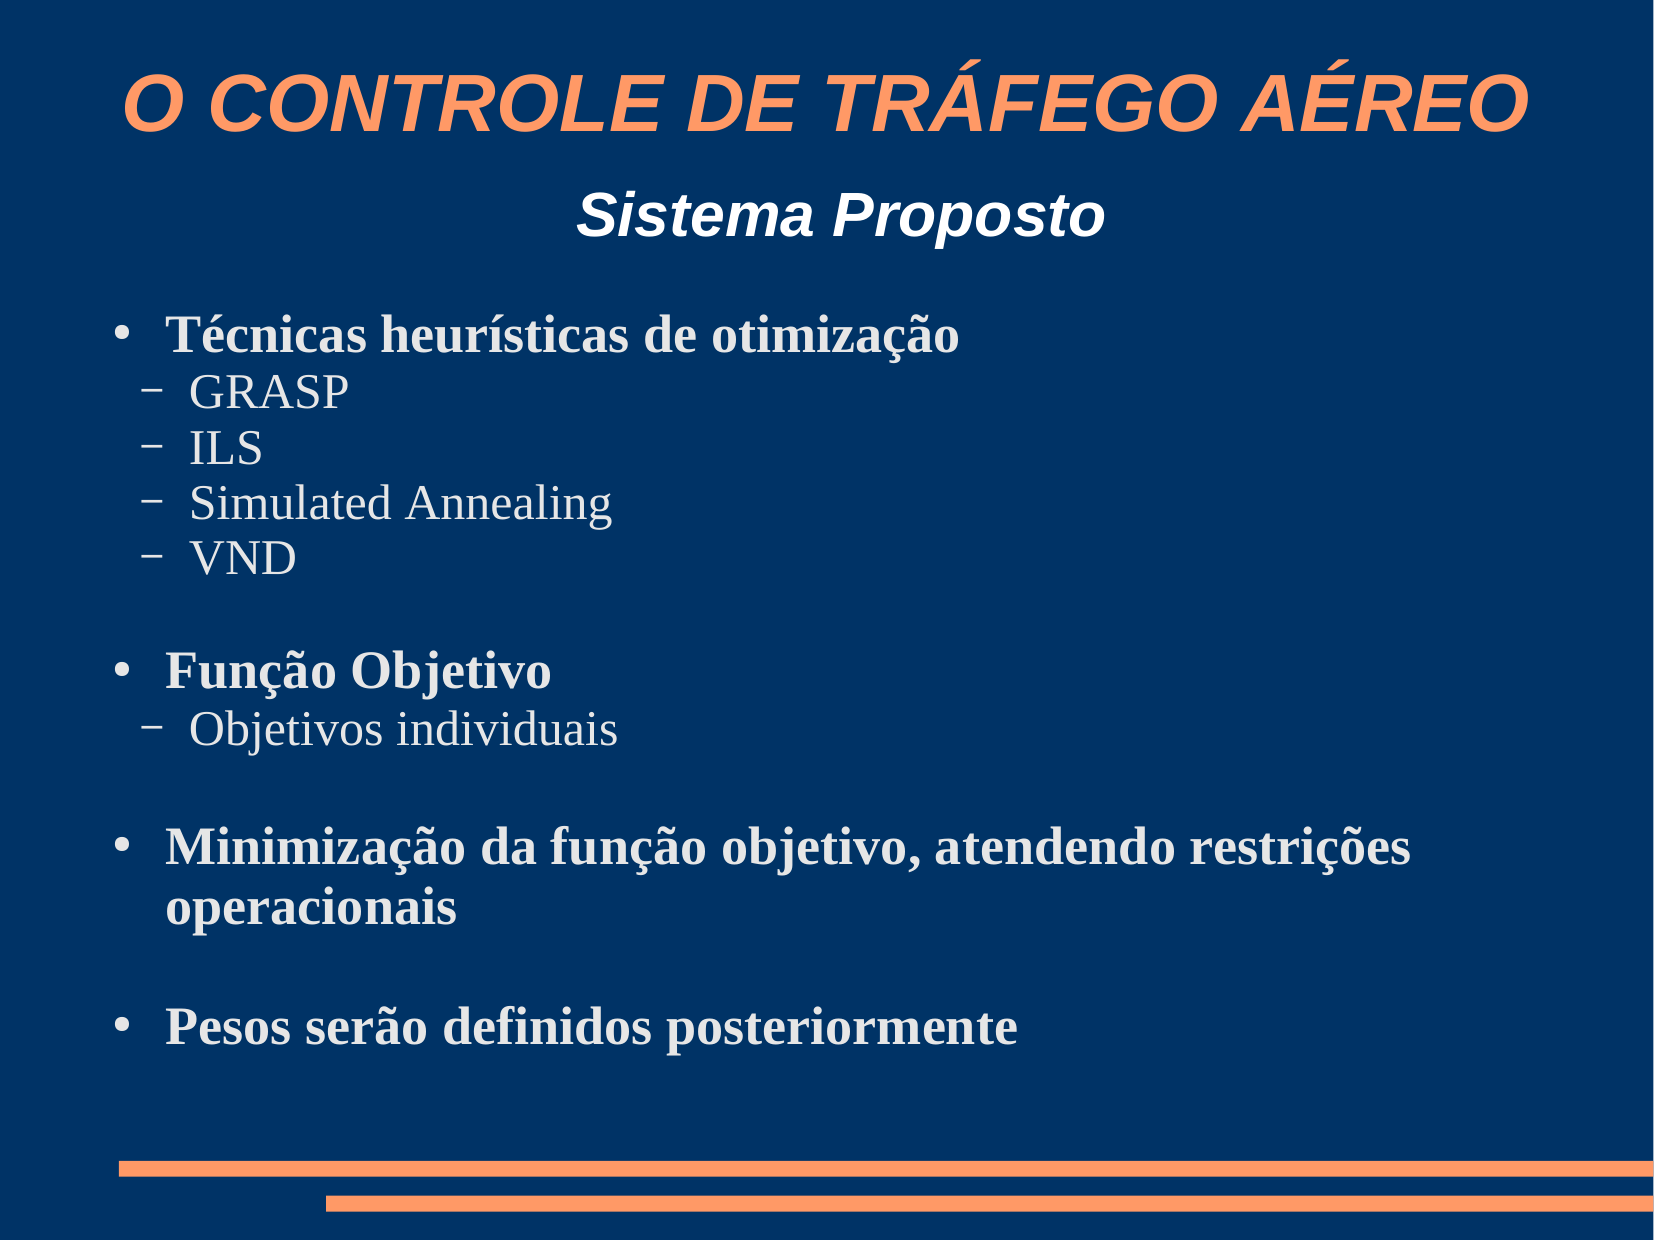

# O CONTROLE DE TRÁFEGO AÉREO
Sistema Proposto
Técnicas heurísticas de otimização
GRASP
ILS
Simulated Annealing
VND
Função Objetivo
Objetivos individuais
Minimização da função objetivo, atendendo restrições operacionais
Pesos serão definidos posteriormente